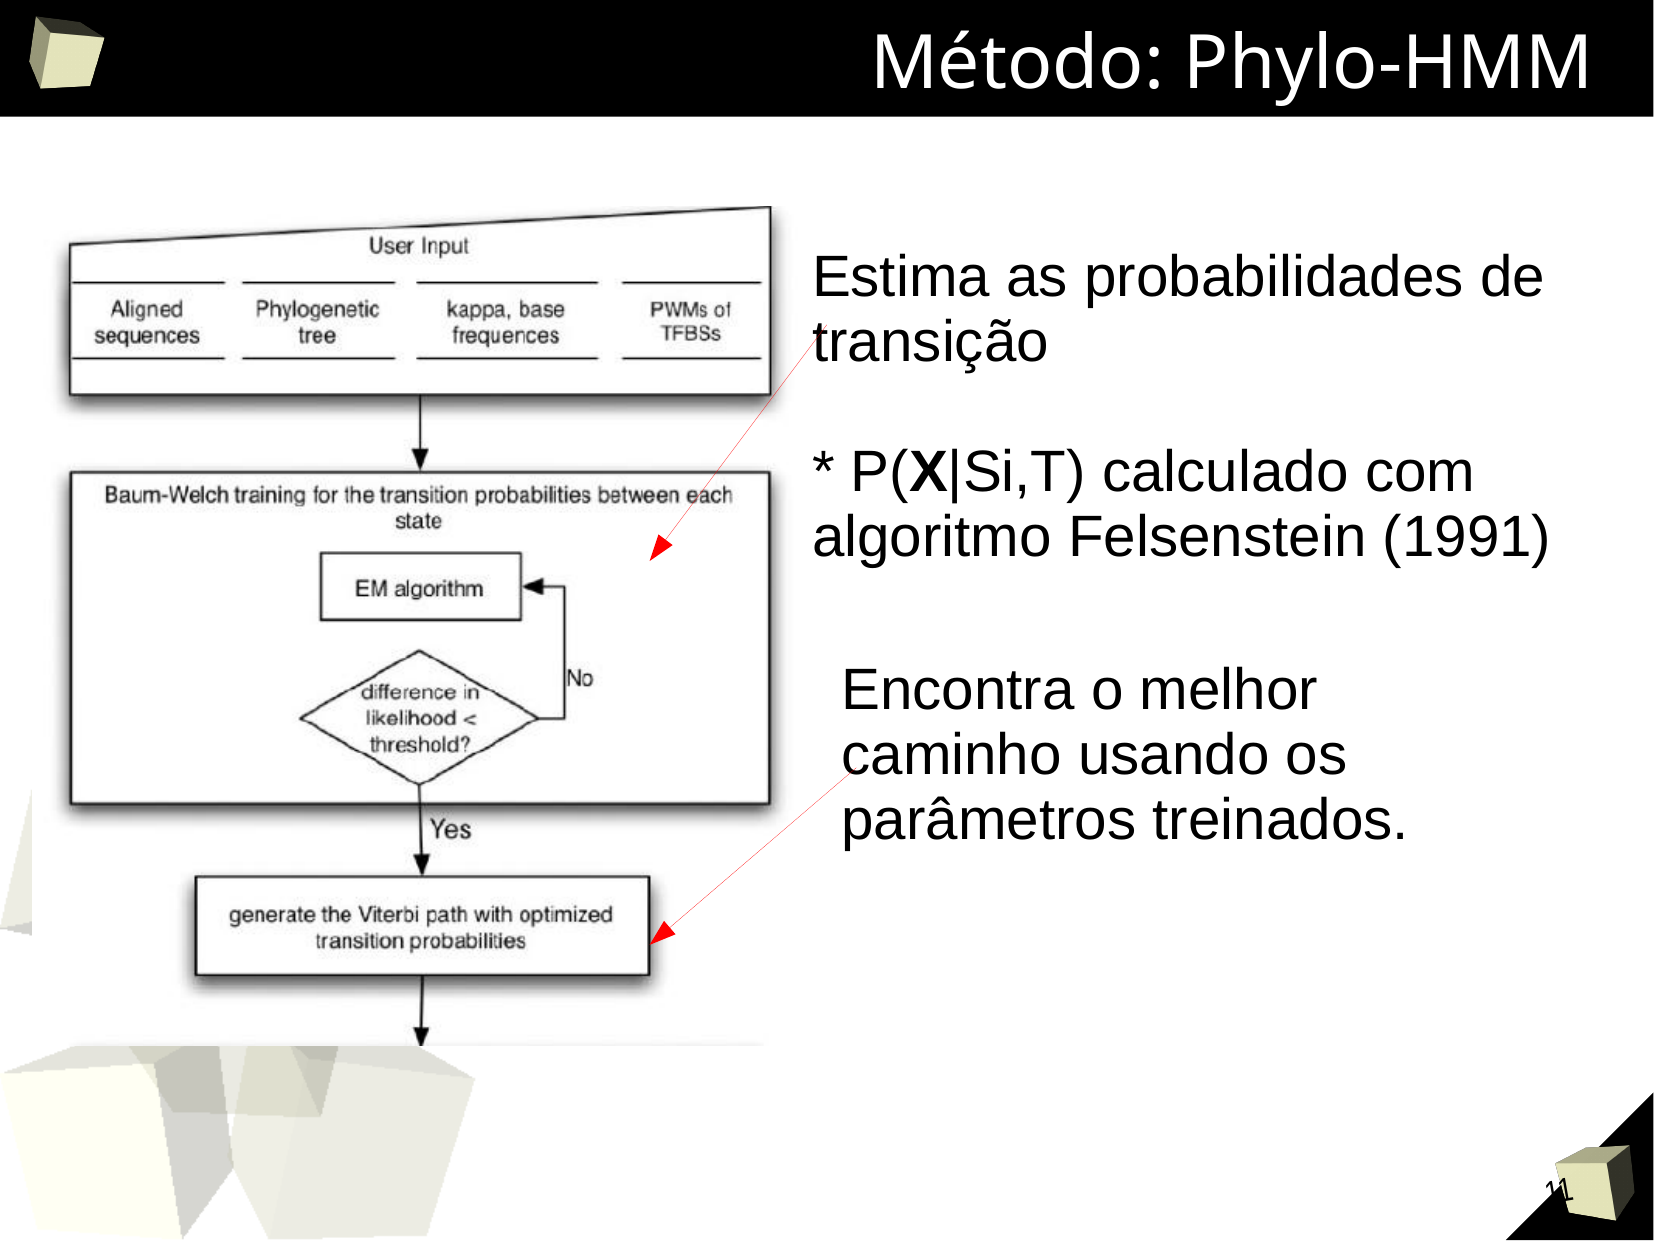

# Método: Phylo-HMM
Estima as probabilidades de transição
* P(X|Si,T) calculado com algoritmo Felsenstein (1991)
Encontra o melhor caminho usando os parâmetros treinados.